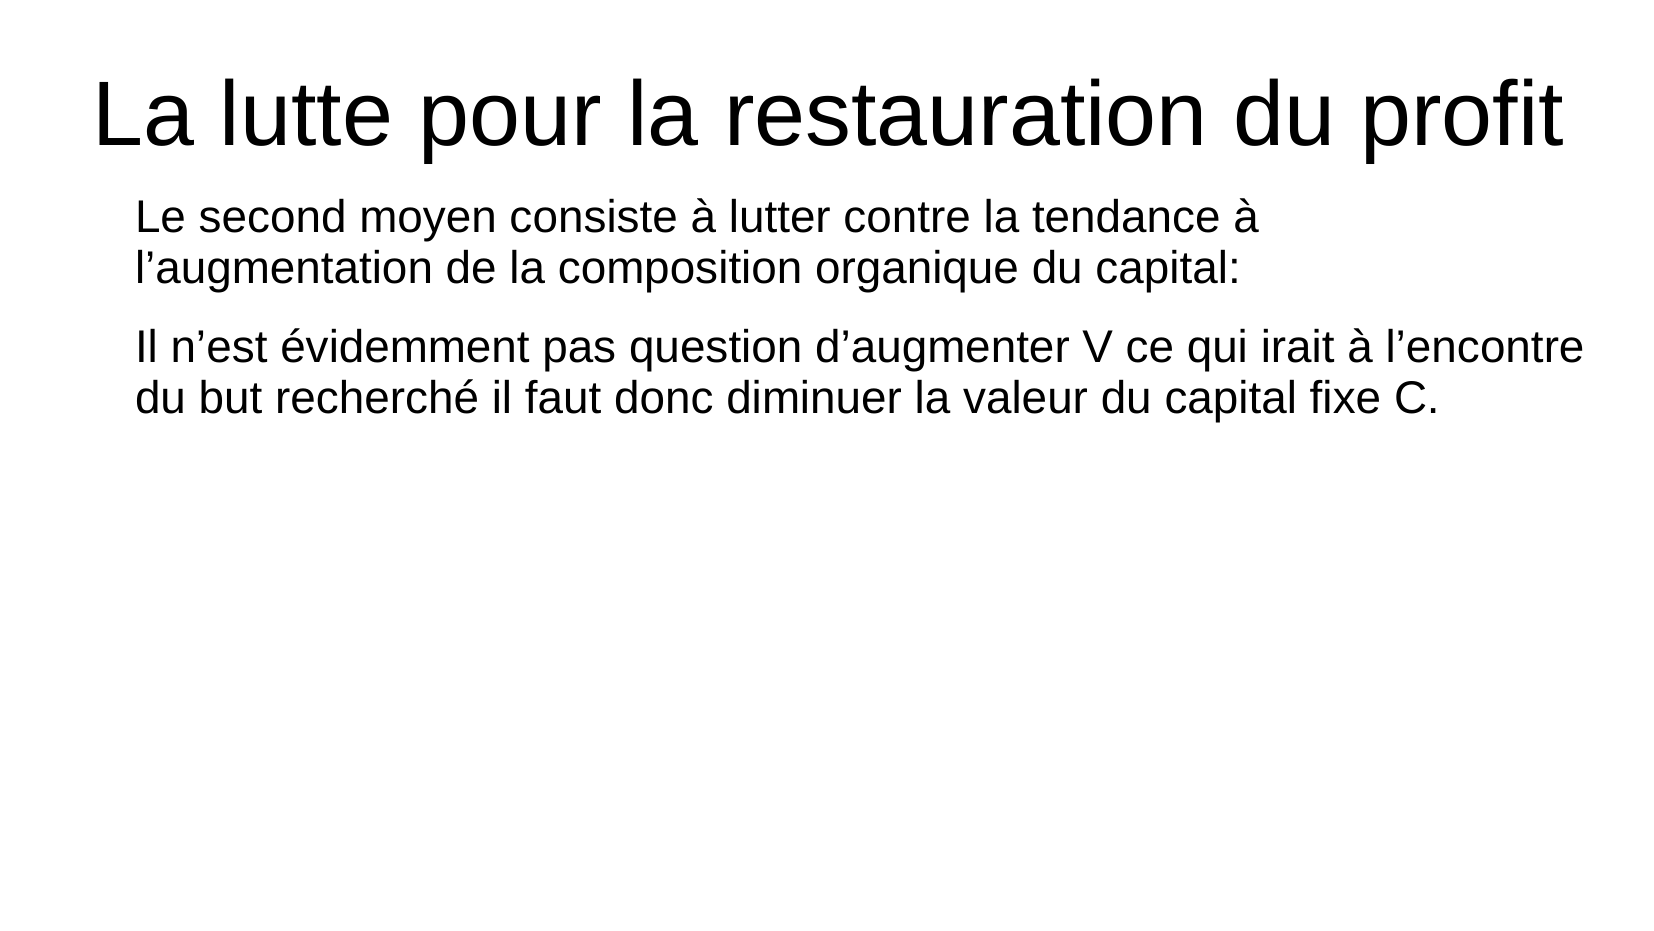

# La lutte pour la restauration du profit
Le second moyen consiste à lutter contre la tendance à l’augmentation de la composition organique du capital:
Il n’est évidemment pas question d’augmenter V ce qui irait à l’encontre du but recherché il faut donc diminuer la valeur du capital fixe C.